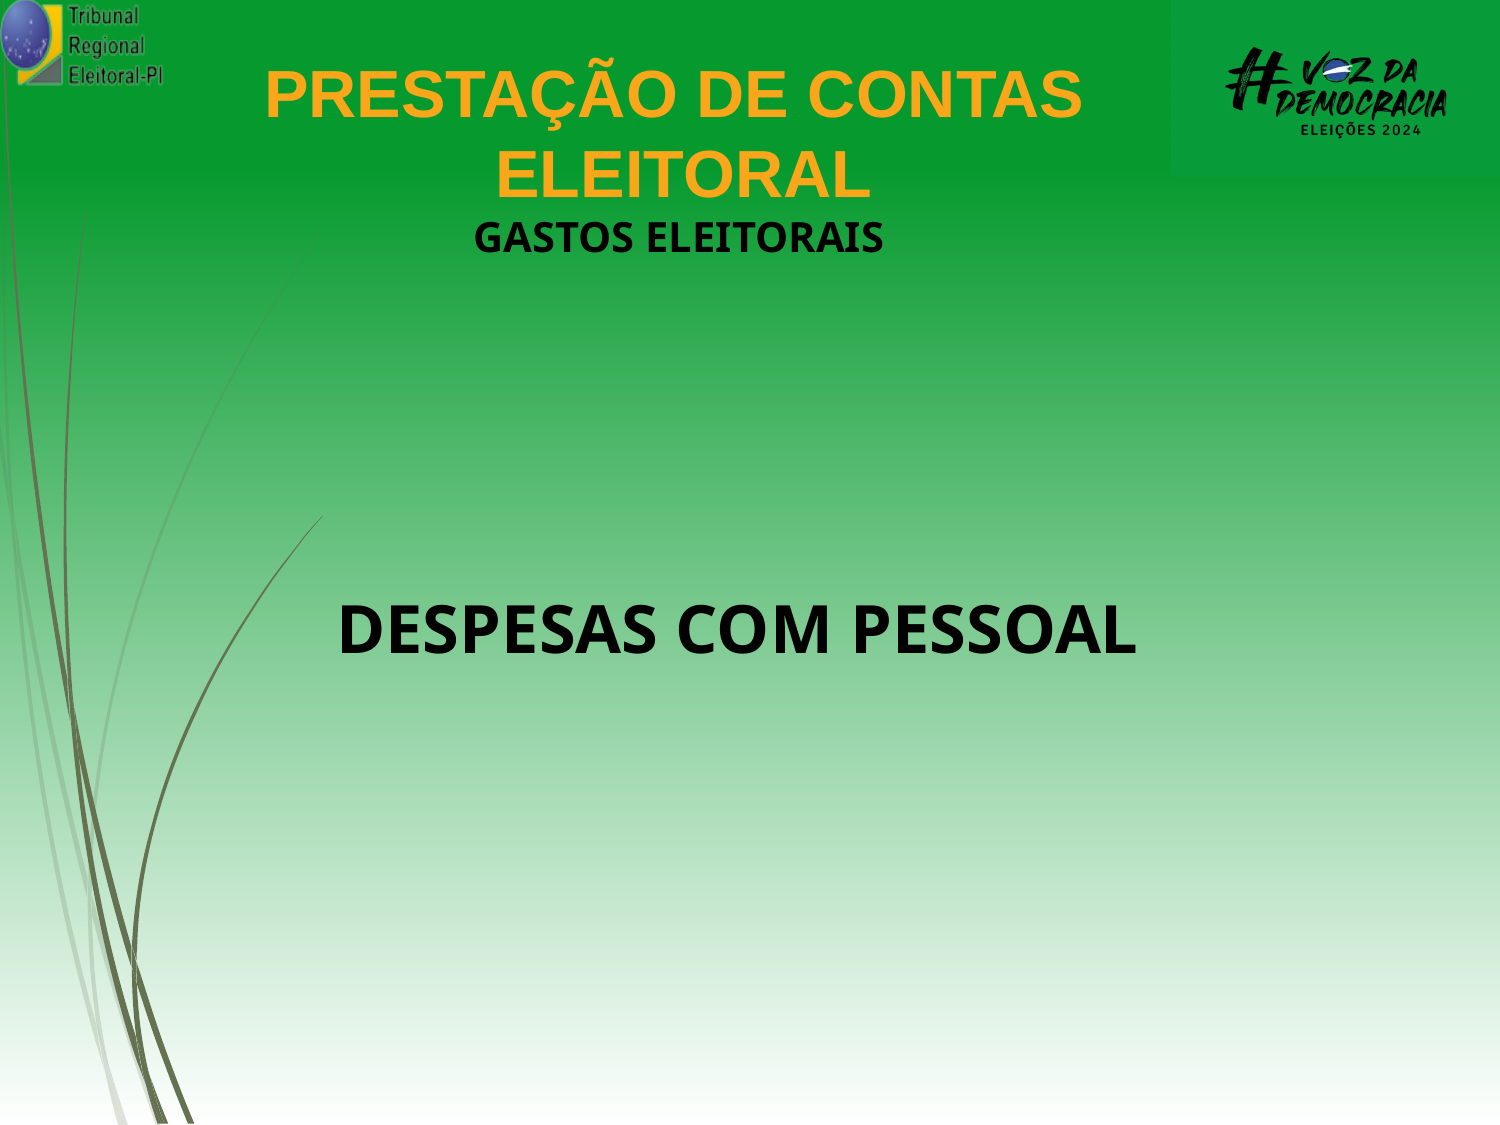

PRESTAÇÃO DE CONTAS
ELEITORAL
GASTOS ELEITORAIS
despesas com pessoal